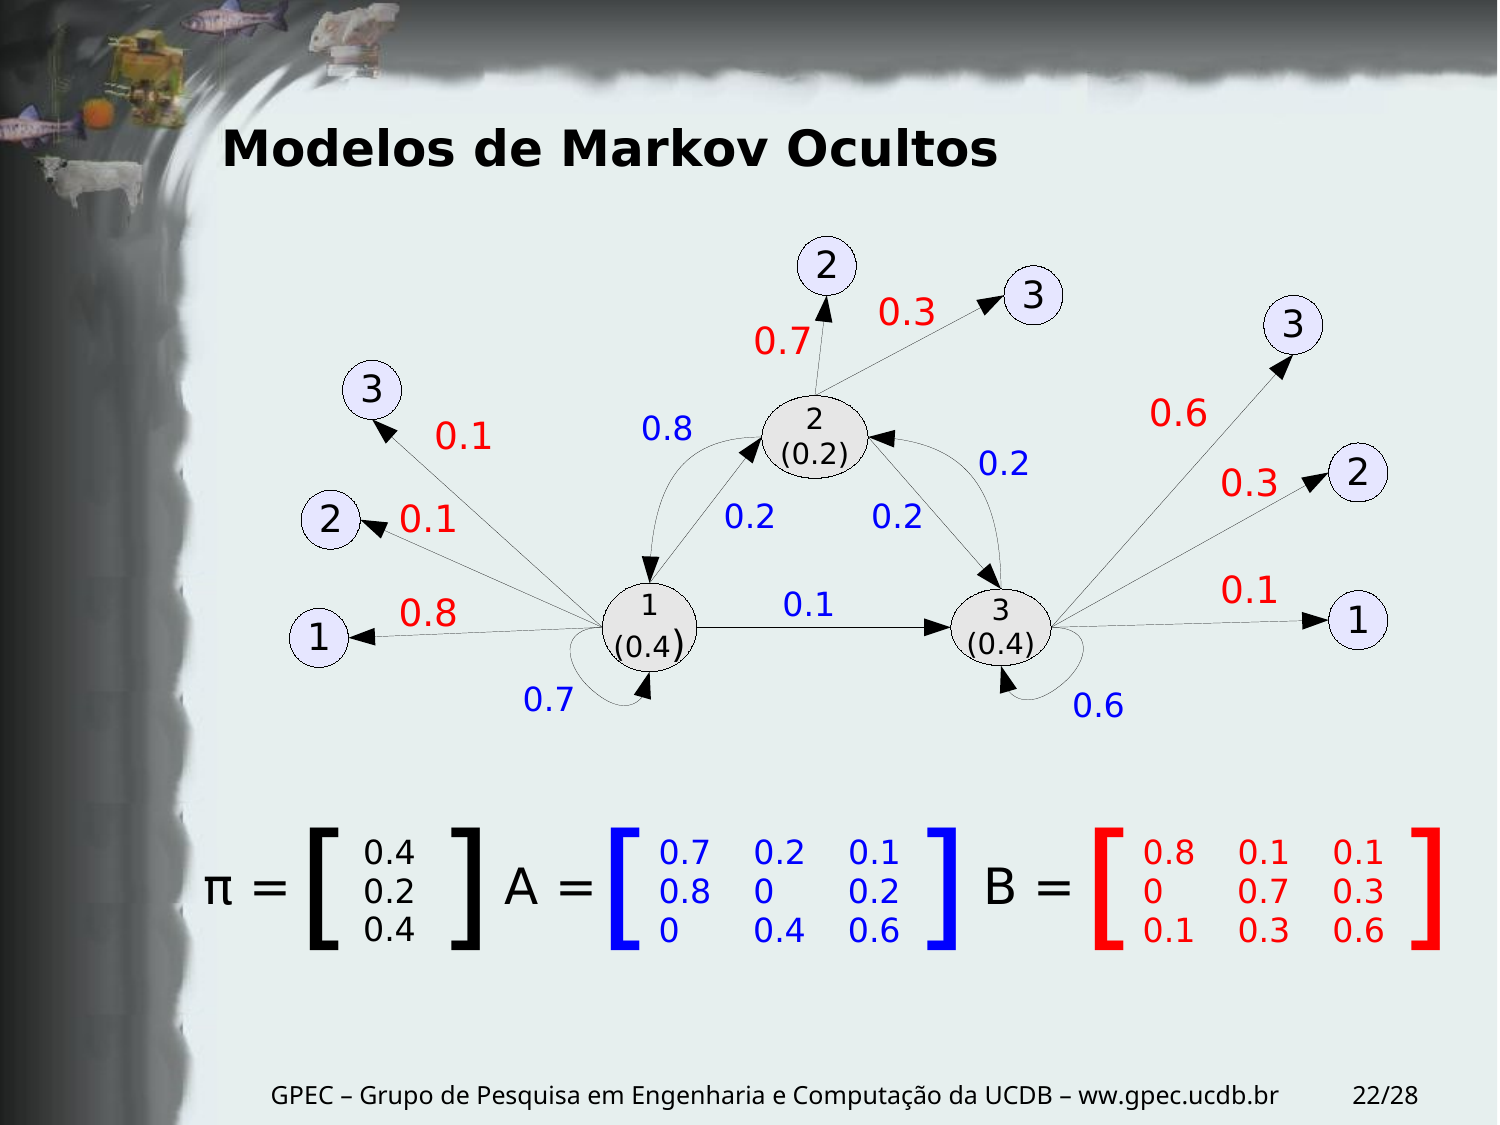

# Modelos de Markov Ocultos
2
3
0.3
3
0.7
3
0.6
2
(0.2)
0.8
0.1
0.2
2
0.3
2
0.1
0.2
0.2
0.1
0.1
1
(0.4)
0.8
3
(0.4)
1
1
0.7
0.6
[ ]
[ ]
[ ]
0.4
0.2
0.4
0.7 0.2 0.1
0.8 0 0.2
0 0.4 0.6
0.8 0.1 0.1
0 0.7 0.3
0.1 0.3 0.6
B =
A =
π =